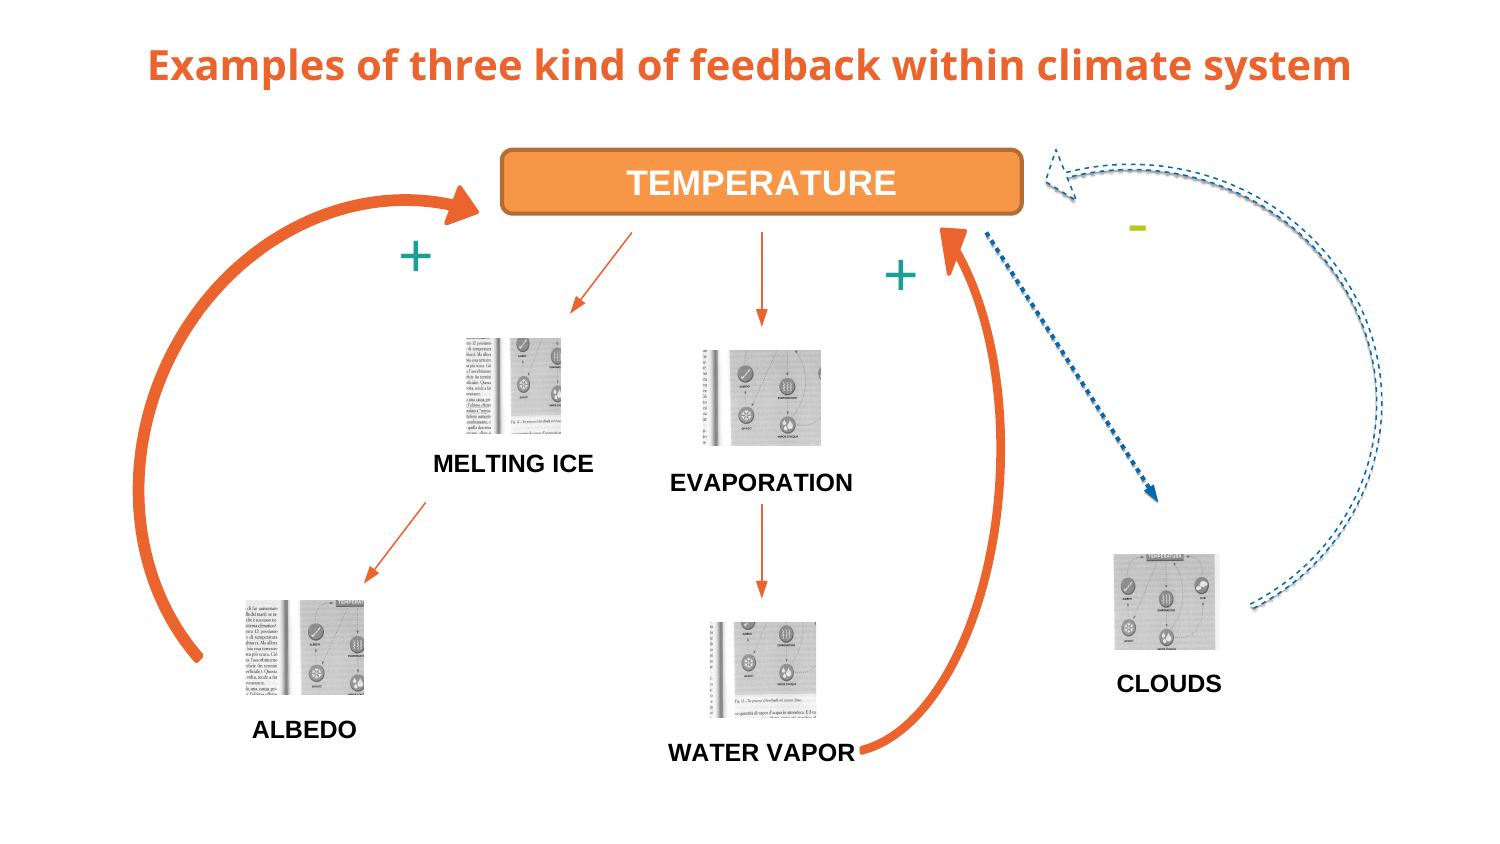

Examples of three kind of feedback within climate system
TEMPERATURE
-
+
+
MELTING ICE
EVAPORATION
CLOUDS
ALBEDO
WATER VAPOR